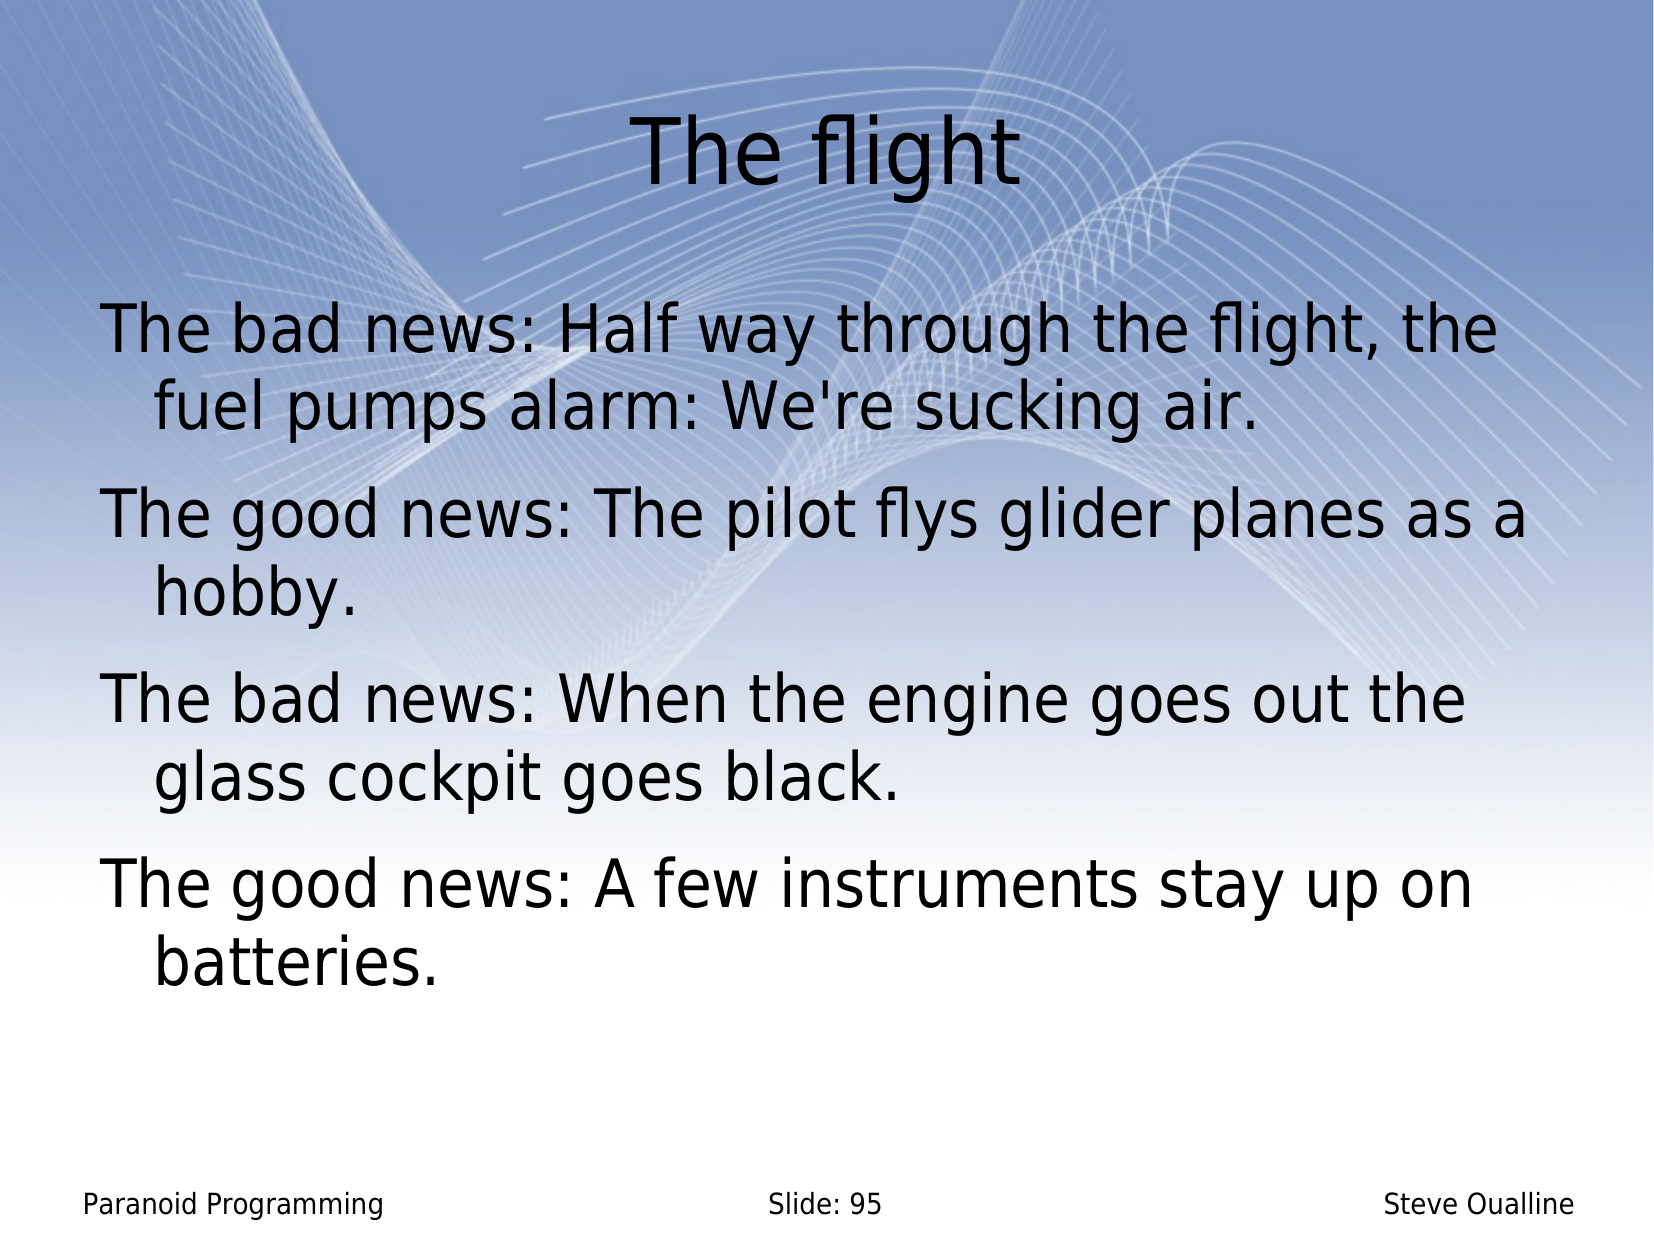

# The flight
The bad news: Half way through the flight, the fuel pumps alarm: We're sucking air.
The good news: The pilot flys glider planes as a hobby.
The bad news: When the engine goes out the glass cockpit goes black.
The good news: A few instruments stay up on batteries.
Paranoid Programming
Steve Oualline
95